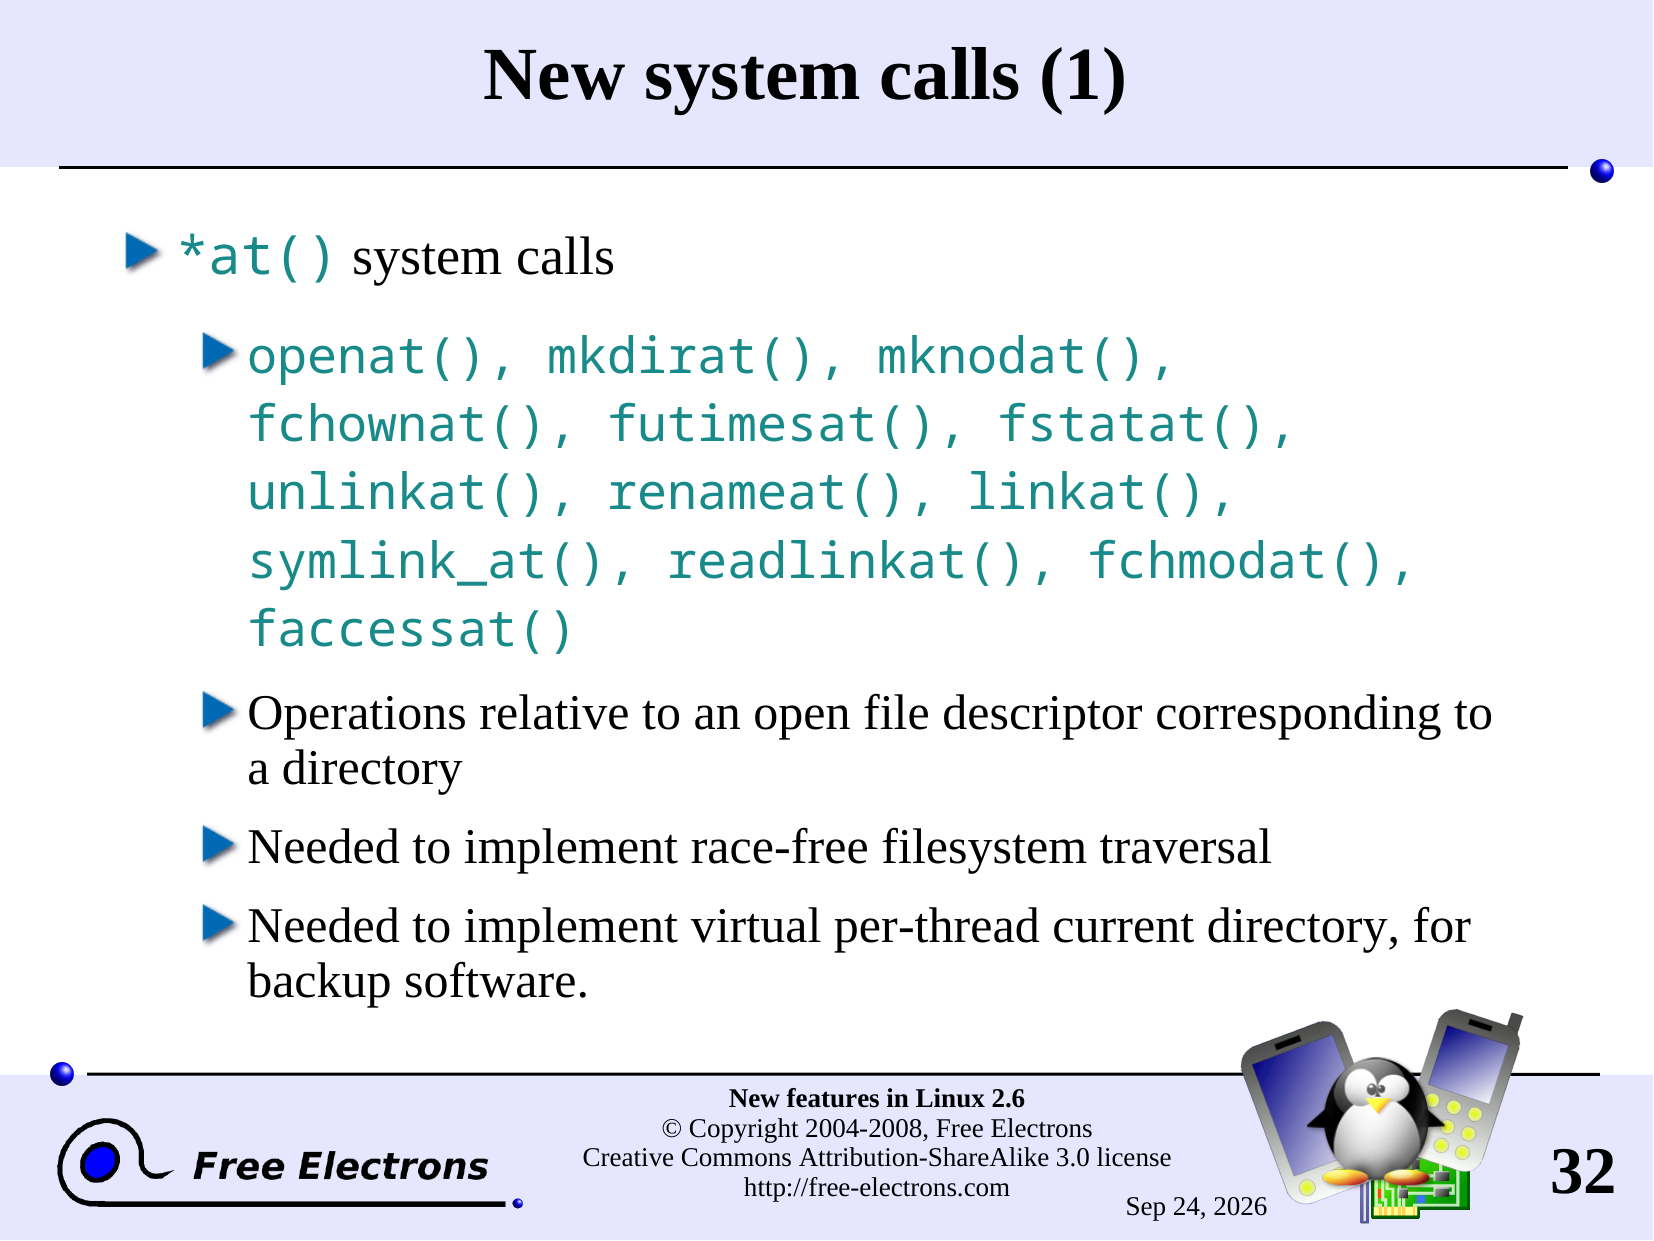

# New system calls (1)
*at() system calls
openat(), mkdirat(), mknodat(), fchownat(), futimesat(), fstatat(), unlinkat(), renameat(), linkat(), symlink_at(), readlinkat(), fchmodat(), faccessat()
Operations relative to an open file descriptor corresponding to a directory
Needed to implement race-free filesystem traversal
Needed to implement virtual per-thread current directory, for backup software.